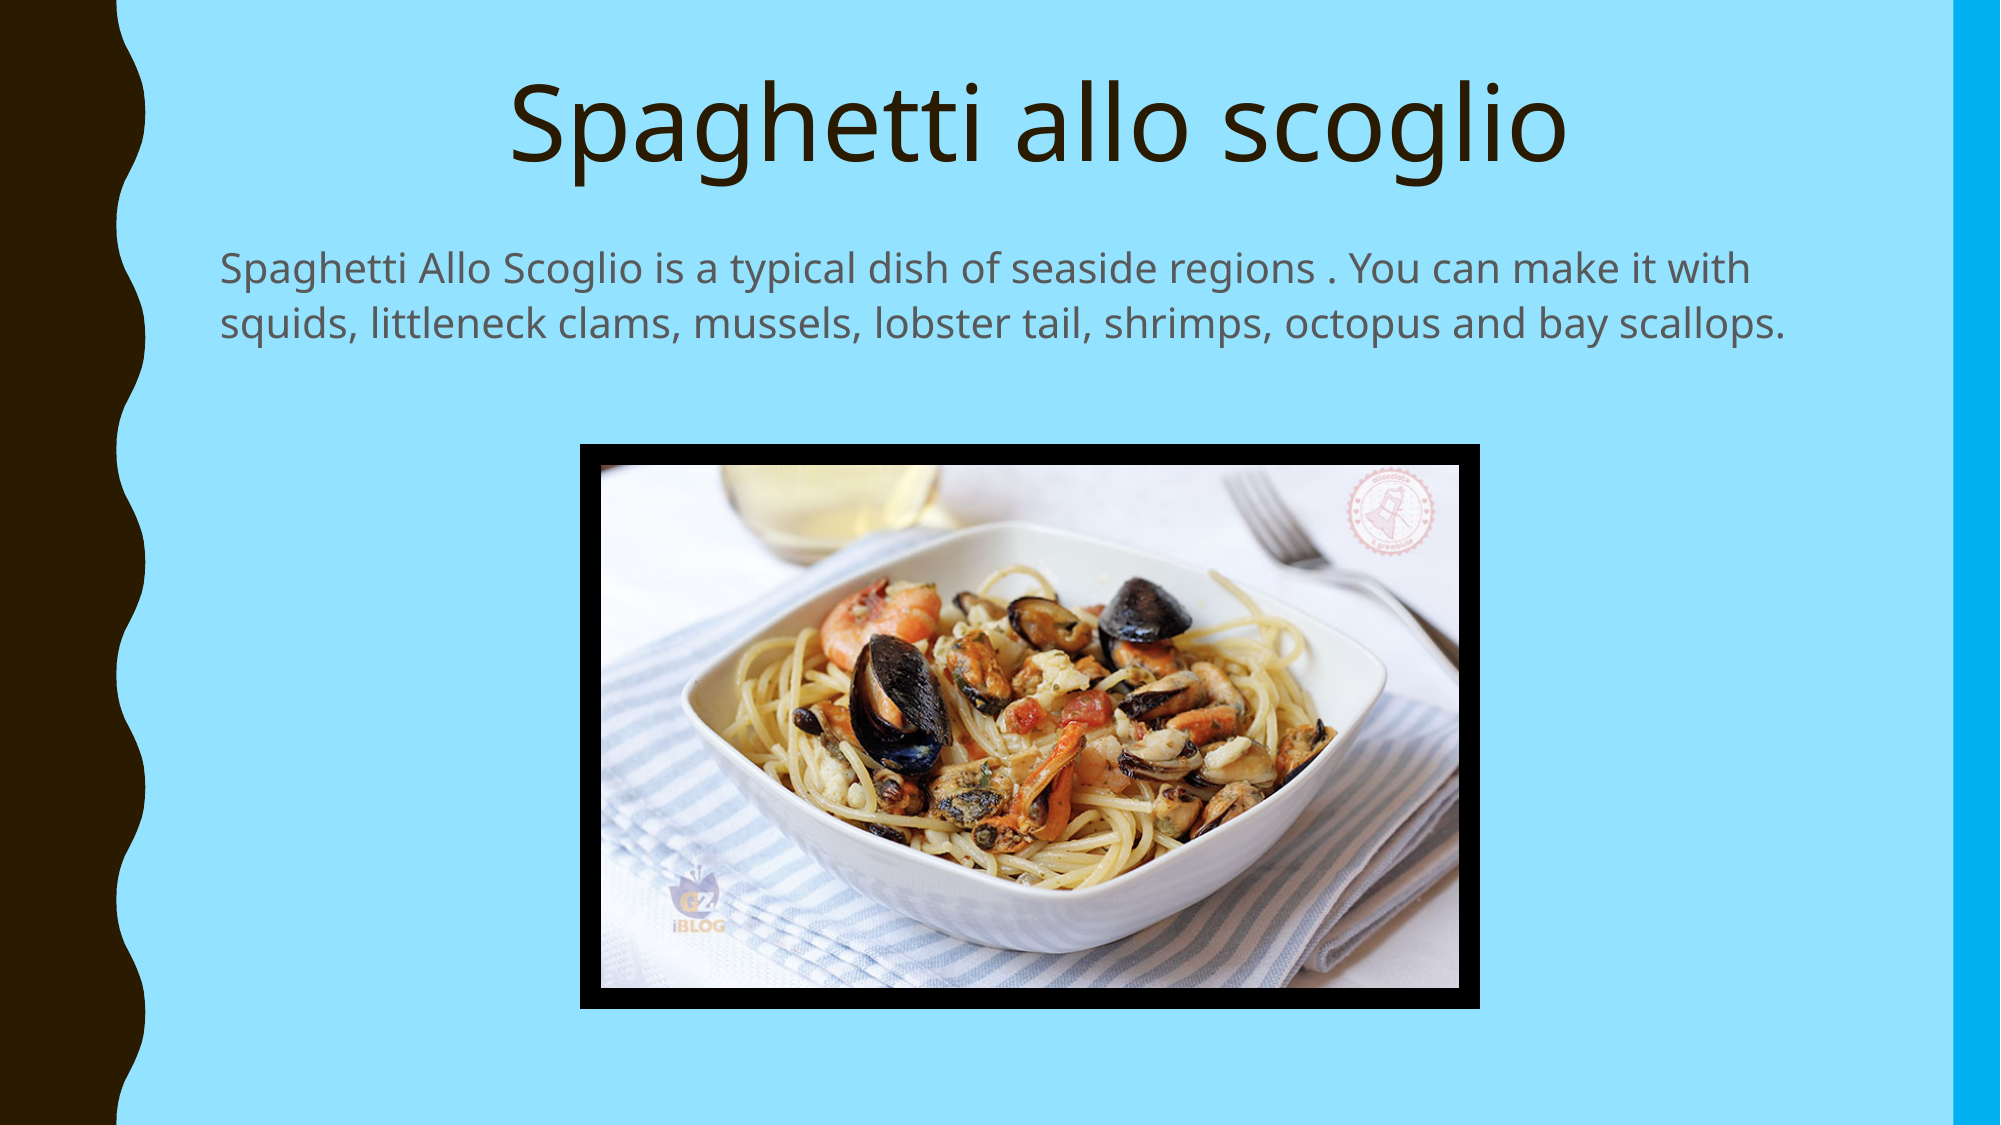

# Spaghetti allo scoglio
Spaghetti Allo Scoglio is a typical dish of seaside regions . You can make it with squids, littleneck clams, mussels, lobster tail, shrimps, octopus and bay scallops.